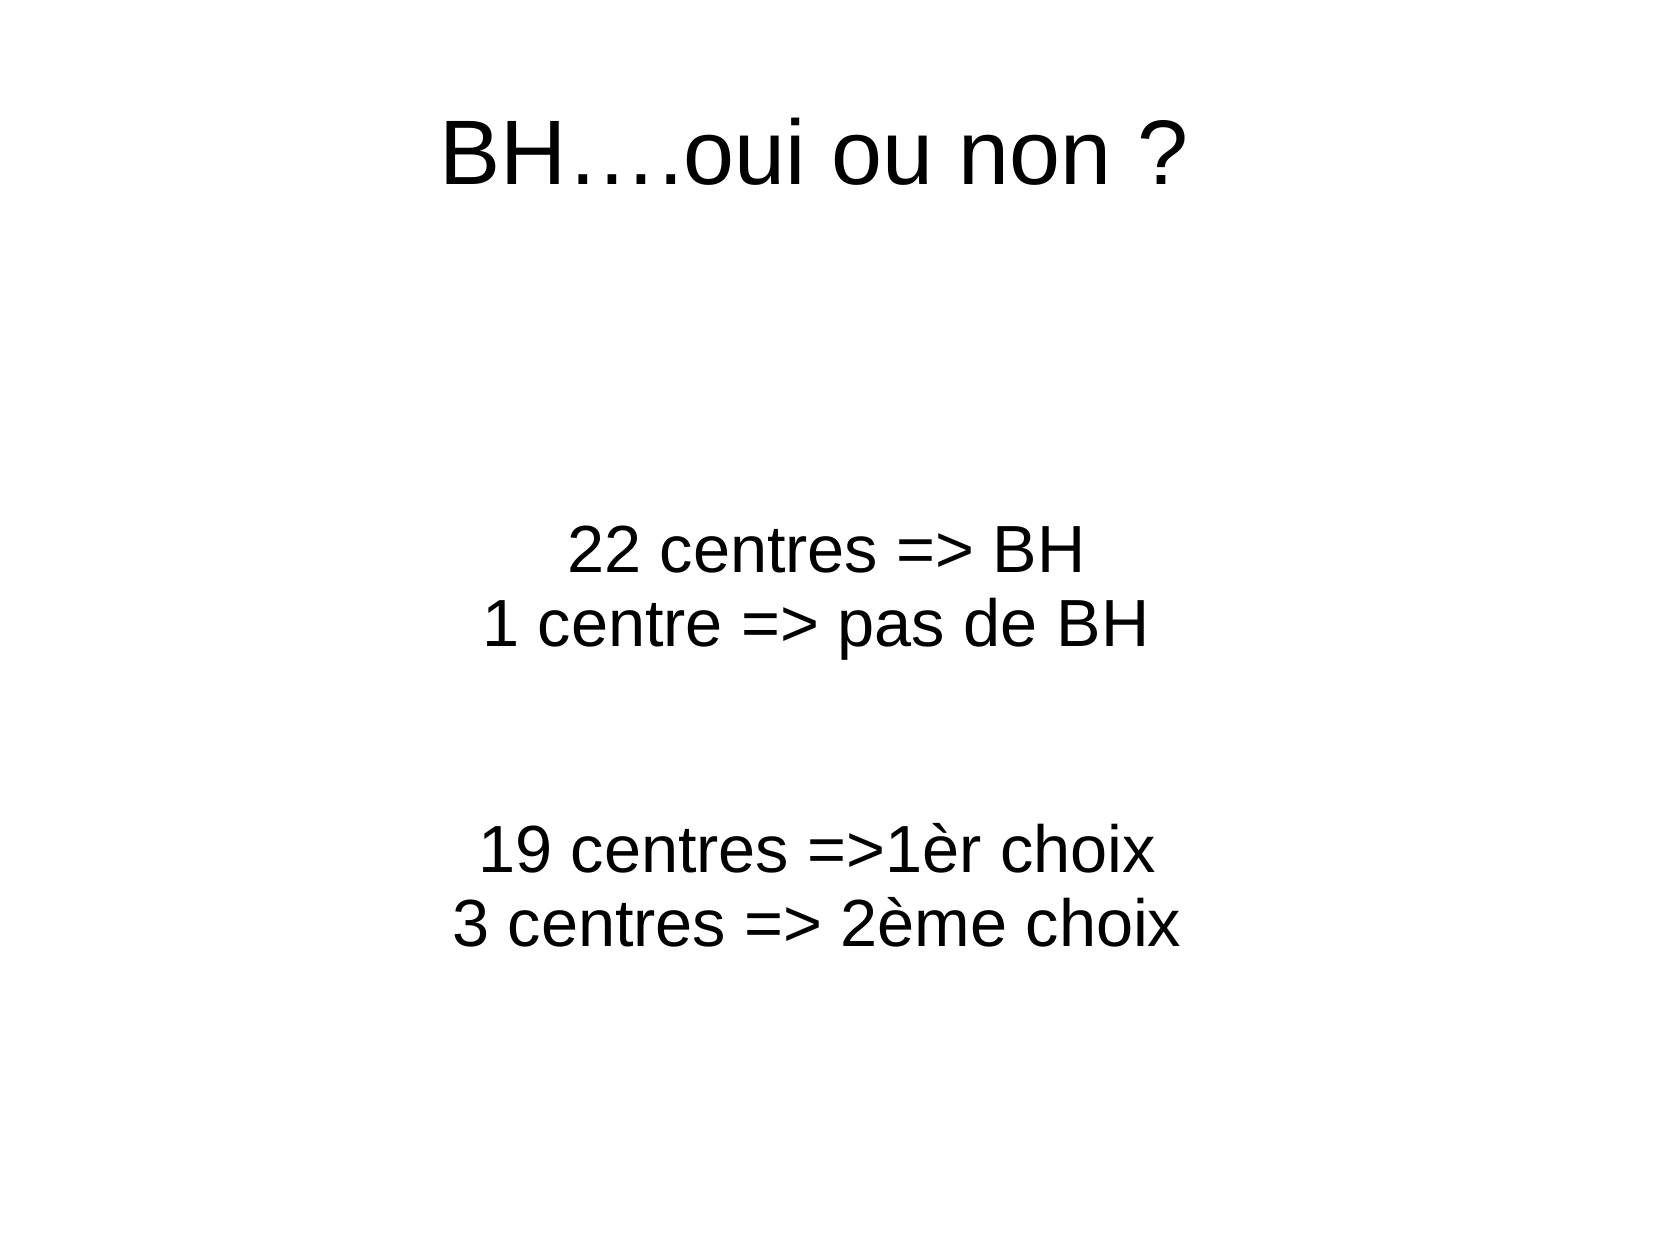

# BH….oui ou non ?
22 centres => BH
19 centres =>1èr choix
3 centres => 2ème choix
1 centre => pas de BH